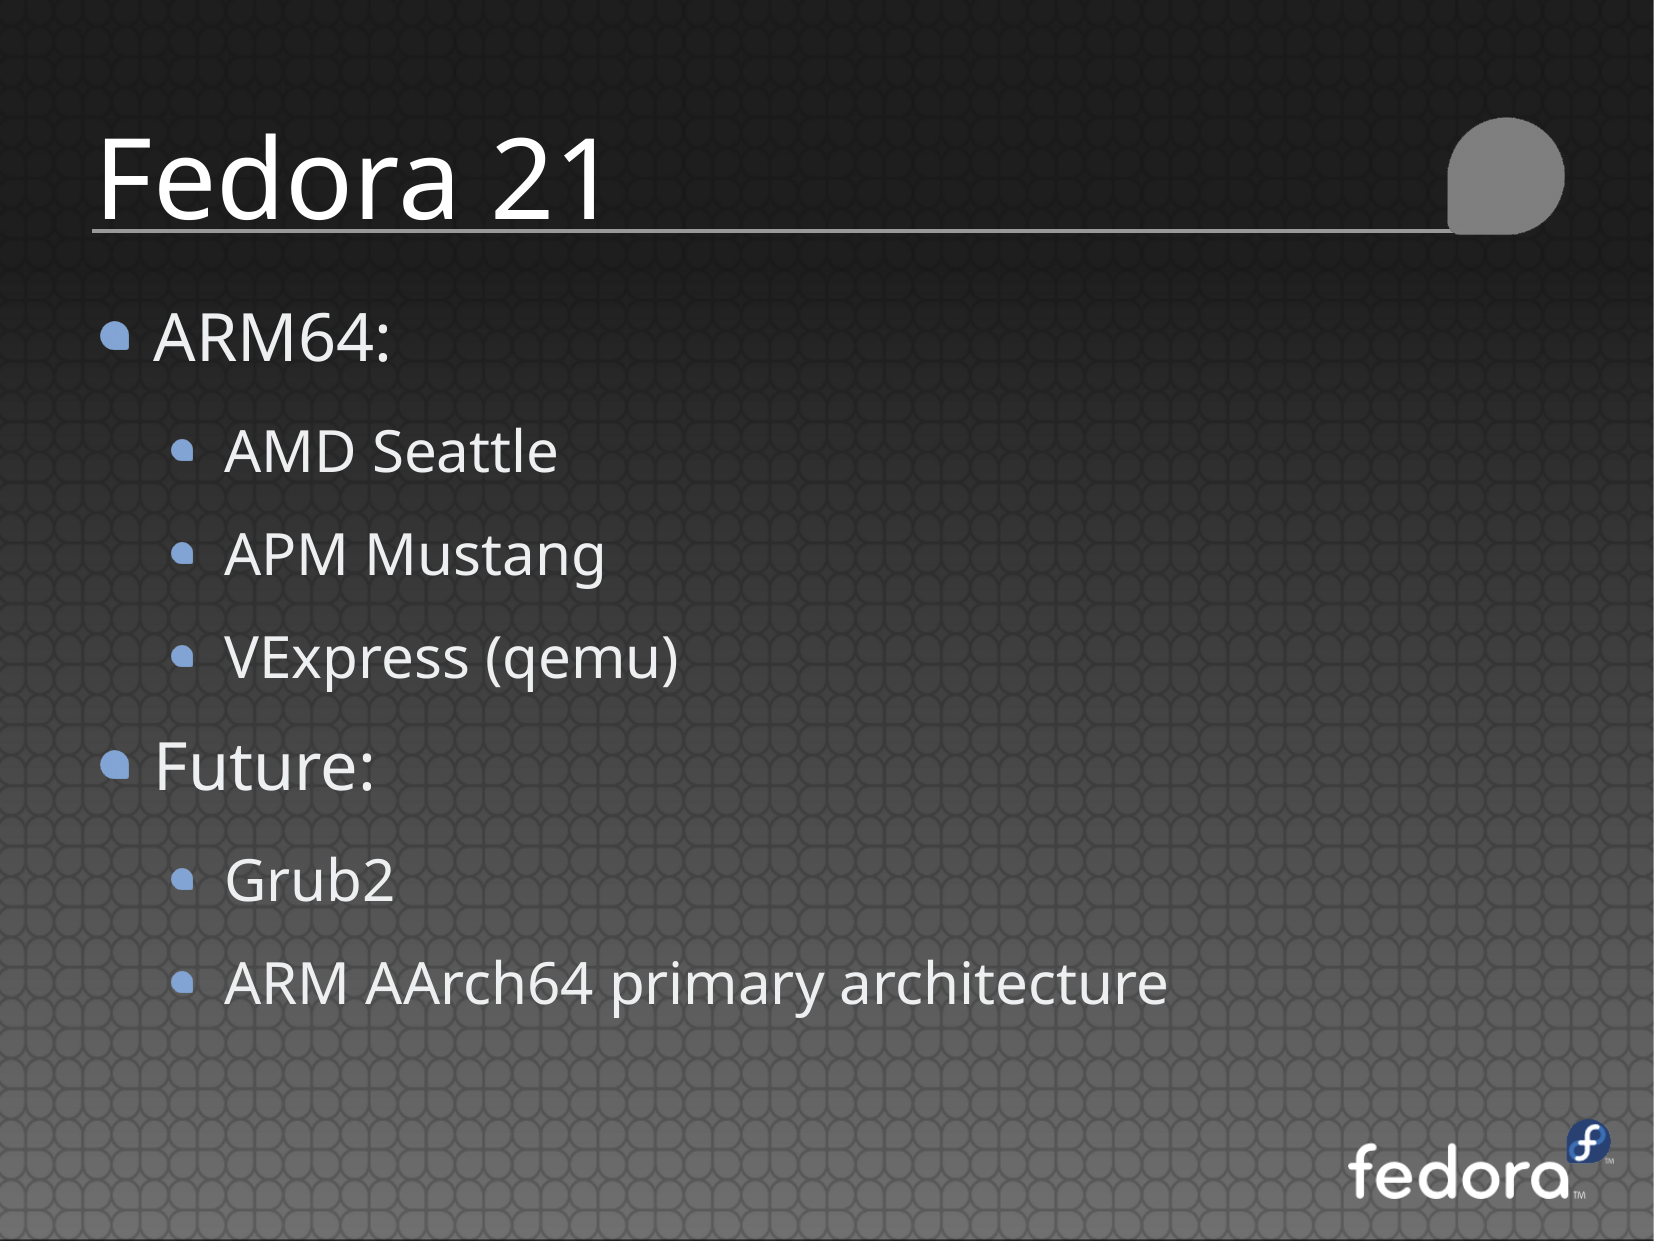

Fedora 21
# ARM64:
AMD Seattle
APM Mustang
VExpress (qemu)
Future:
Grub2
ARM AArch64 primary architecture